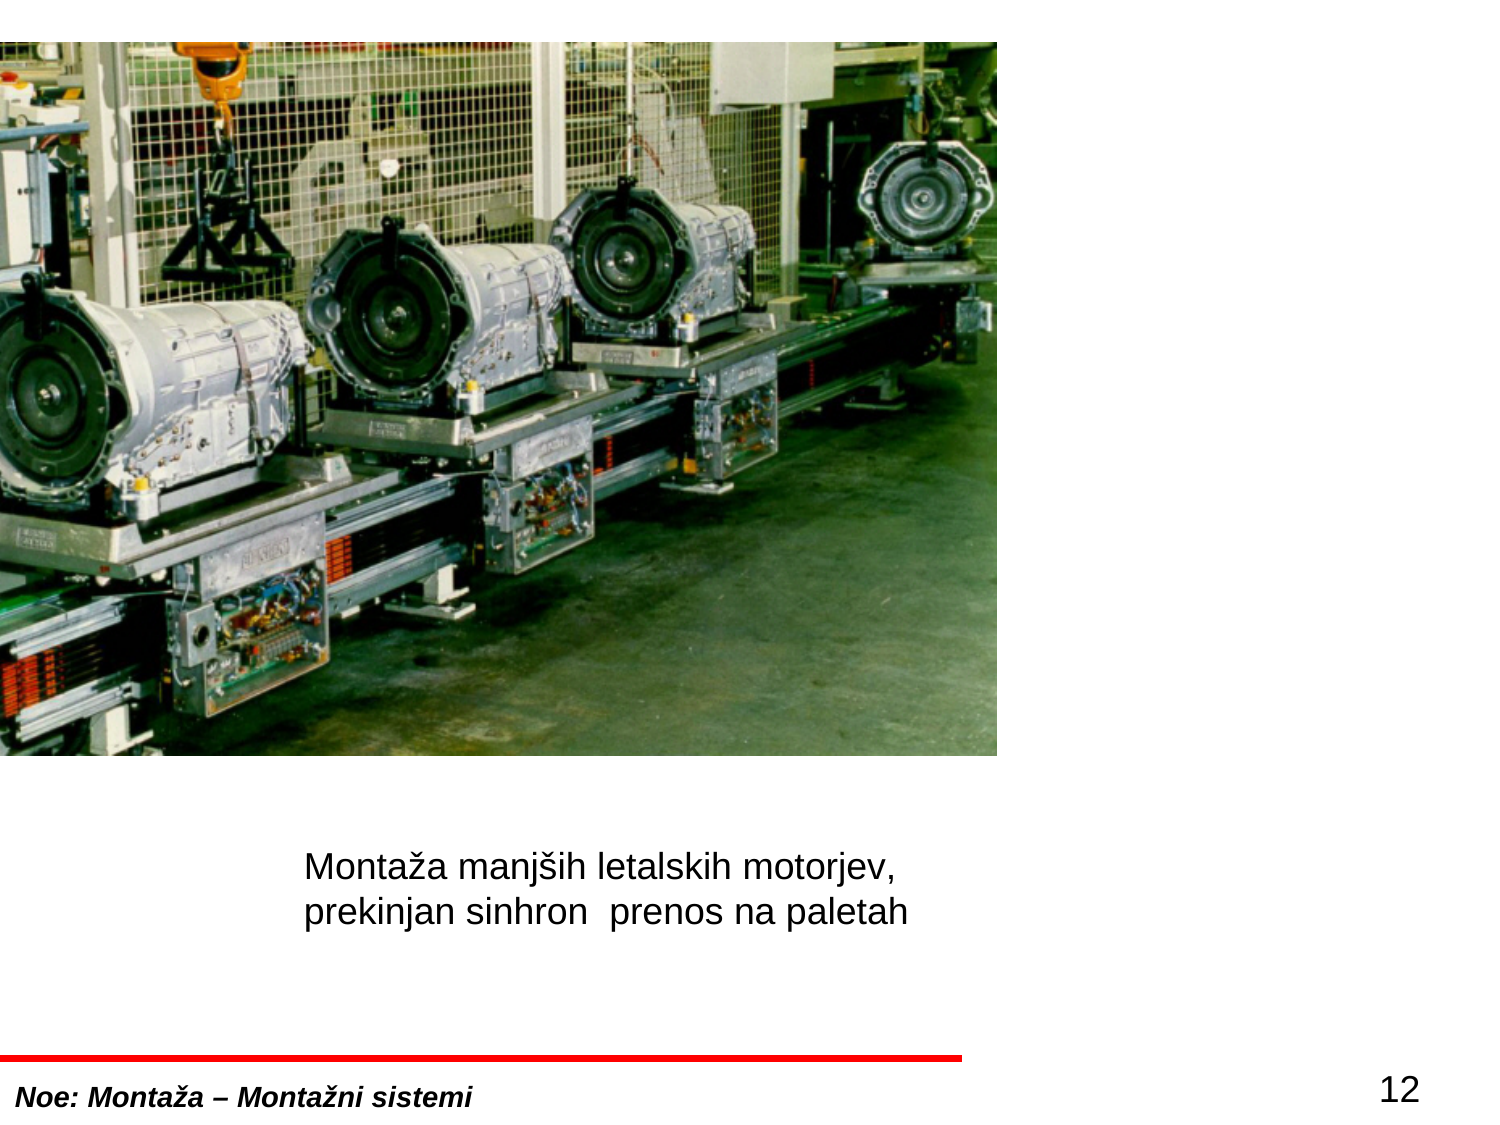

Montaža manjših letalskih motorjev, prekinjan sinhron prenos na paletah
12